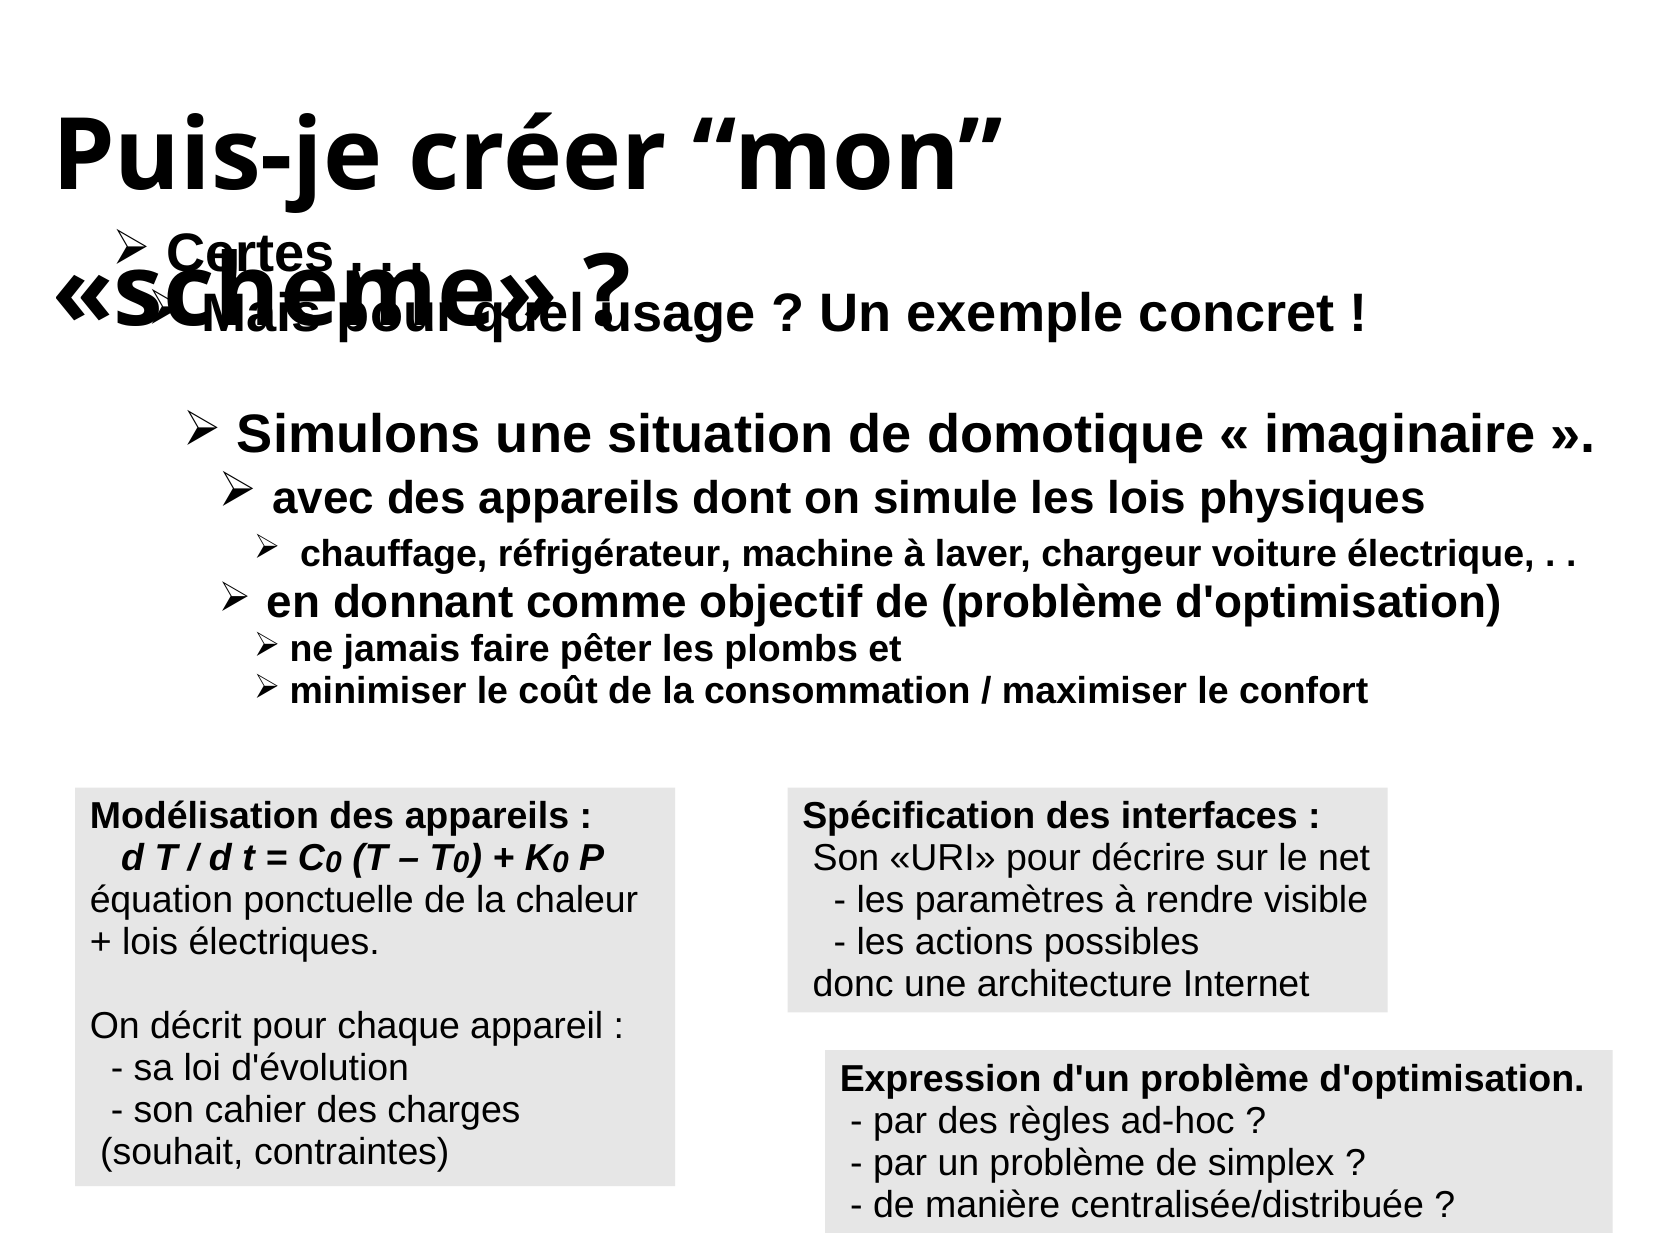

Puis-je créer “mon” «scheme» ?
 Certes . . .
 Mais pour quel usage ? Un exemple concret !
 Simulons une situation de domotique « imaginaire ».
 avec des appareils dont on simule les lois physiques
 chauffage, réfrigérateur, machine à laver, chargeur voiture électrique, . .
 en donnant comme objectif de (problème d'optimisation)
ne jamais faire pêter les plombs et
minimiser le coût de la consommation / maximiser le confort
Modélisation des appareils :
 d T / d t = C0 (T – T0) + K0 P
équation ponctuelle de la chaleur + lois électriques.
On décrit pour chaque appareil :
 - sa loi d'évolution
 - son cahier des charges
 (souhait, contraintes)
Spécification des interfaces :
 Son «URI» pour décrire sur le net
 - les paramètres à rendre visible
 - les actions possibles
 donc une architecture Internet
Expression d'un problème d'optimisation.
 - par des règles ad-hoc ?
 - par un problème de simplex ?
 - de manière centralisée/distribuée ?